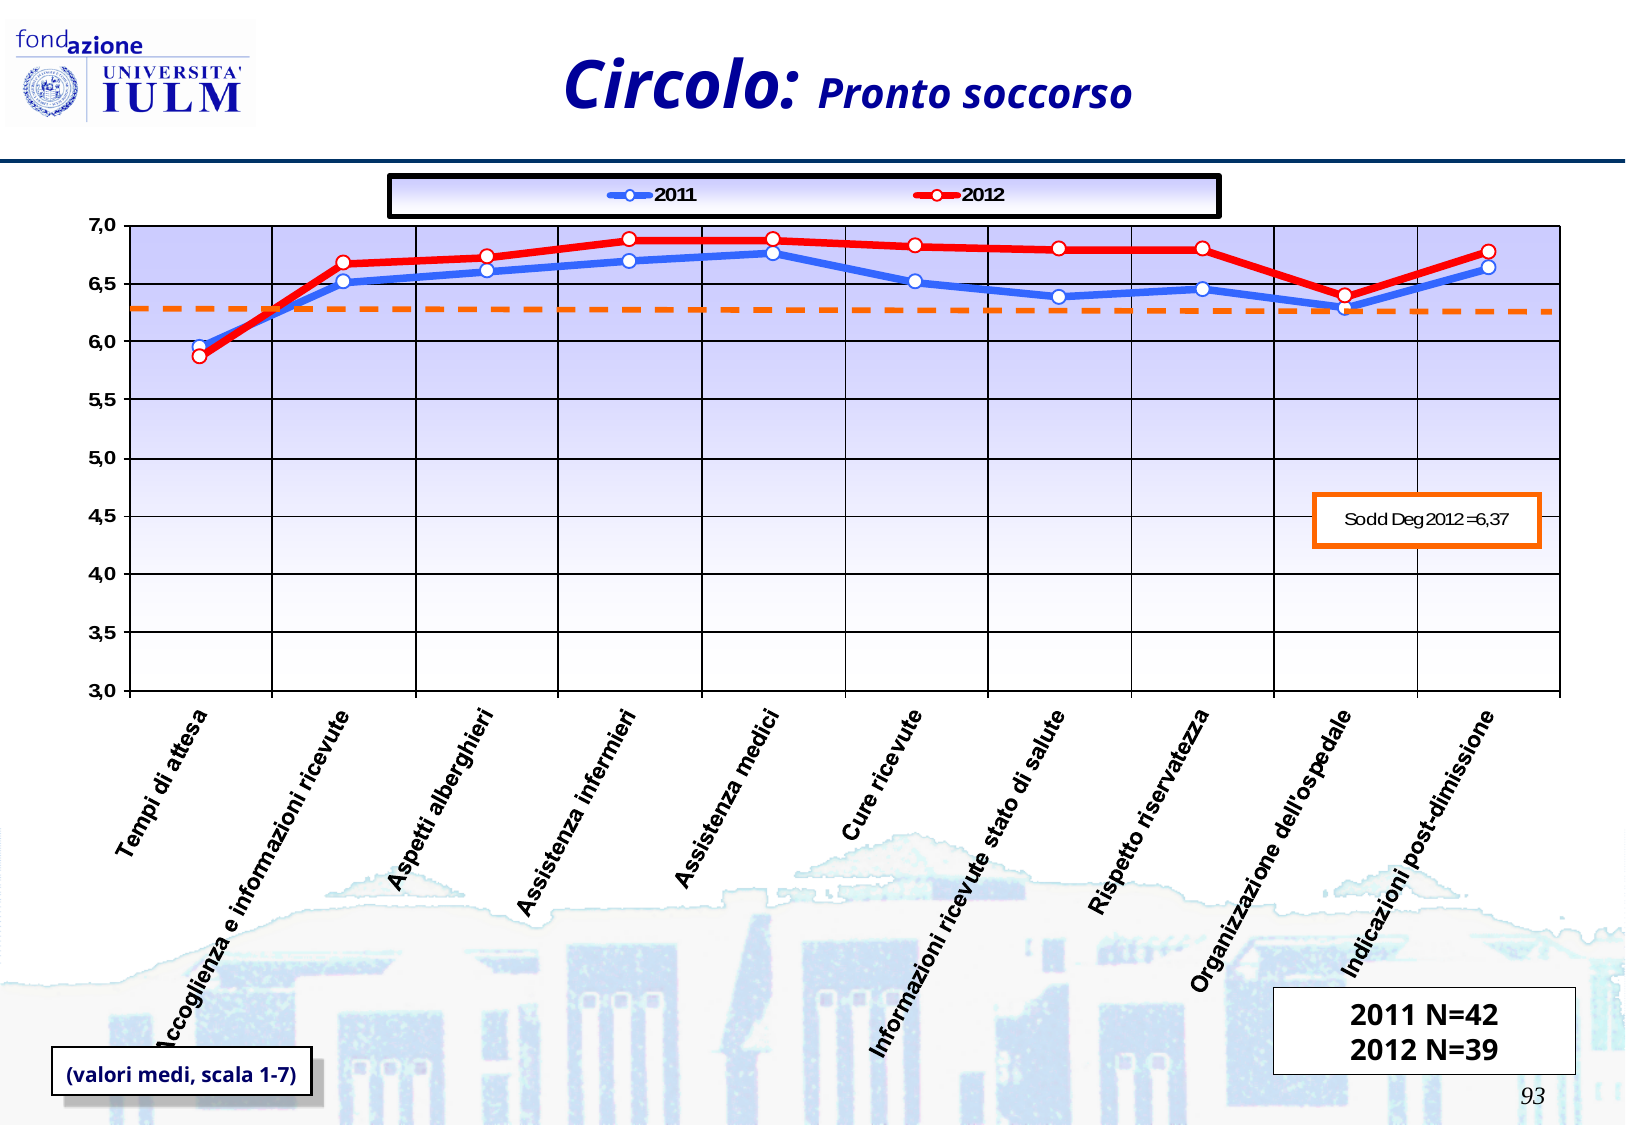

Circolo: Pronto soccorso
2011 N=42
2012 N=39
(valori medi, scala 1-7)